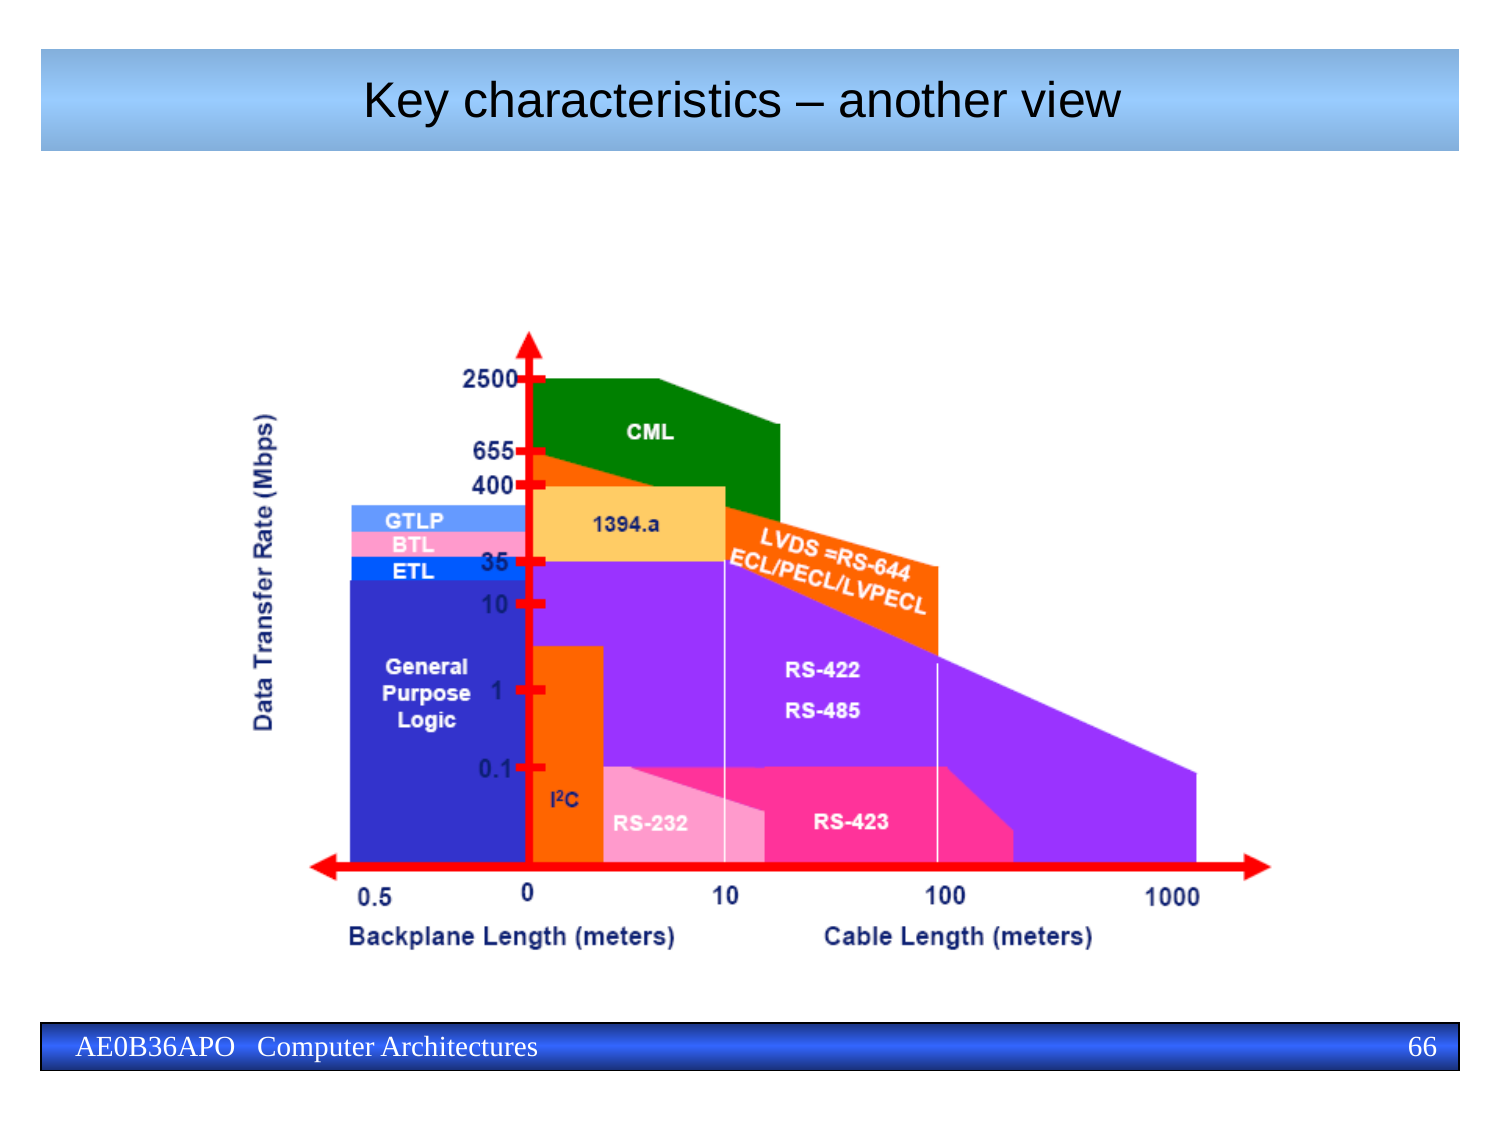

# Key characteristics – another view
AE0B36APO Computer Architectures
66